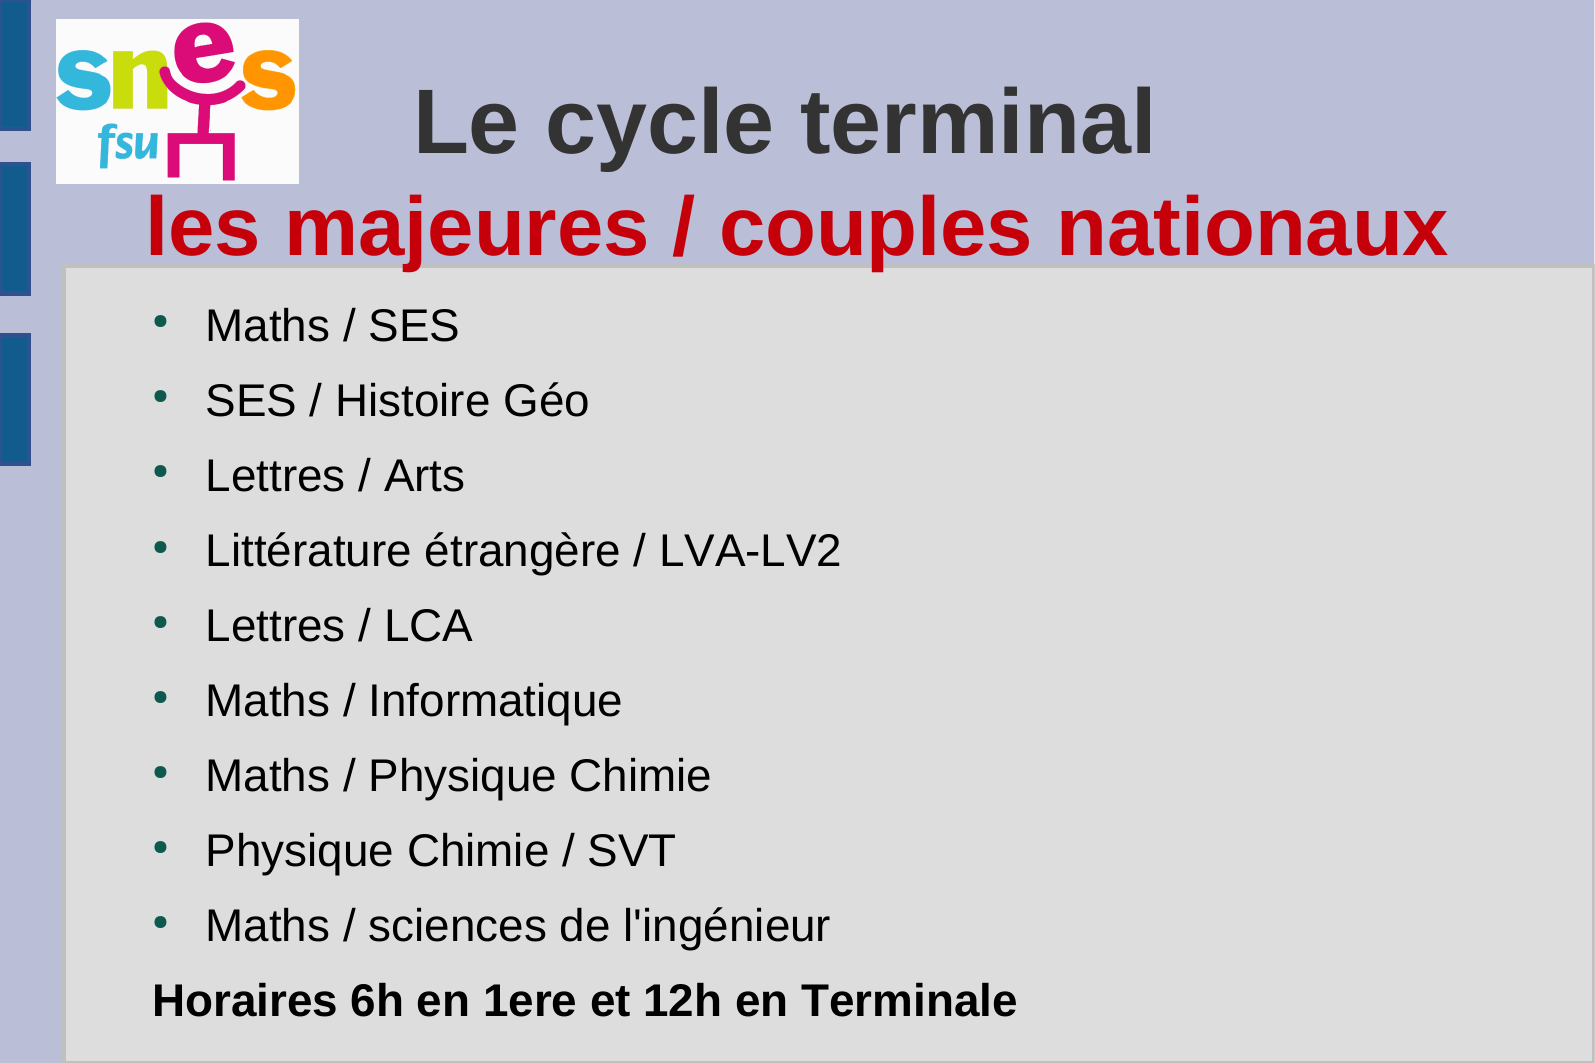

# Le cycle terminal les majeures / couples nationaux
Maths / SES
SES / Histoire Géo
Lettres / Arts
Littérature étrangère / LVA-LV2
Lettres / LCA
Maths / Informatique
Maths / Physique Chimie
Physique Chimie / SVT
Maths / sciences de l'ingénieur
Horaires 6h en 1ere et 12h en Terminale